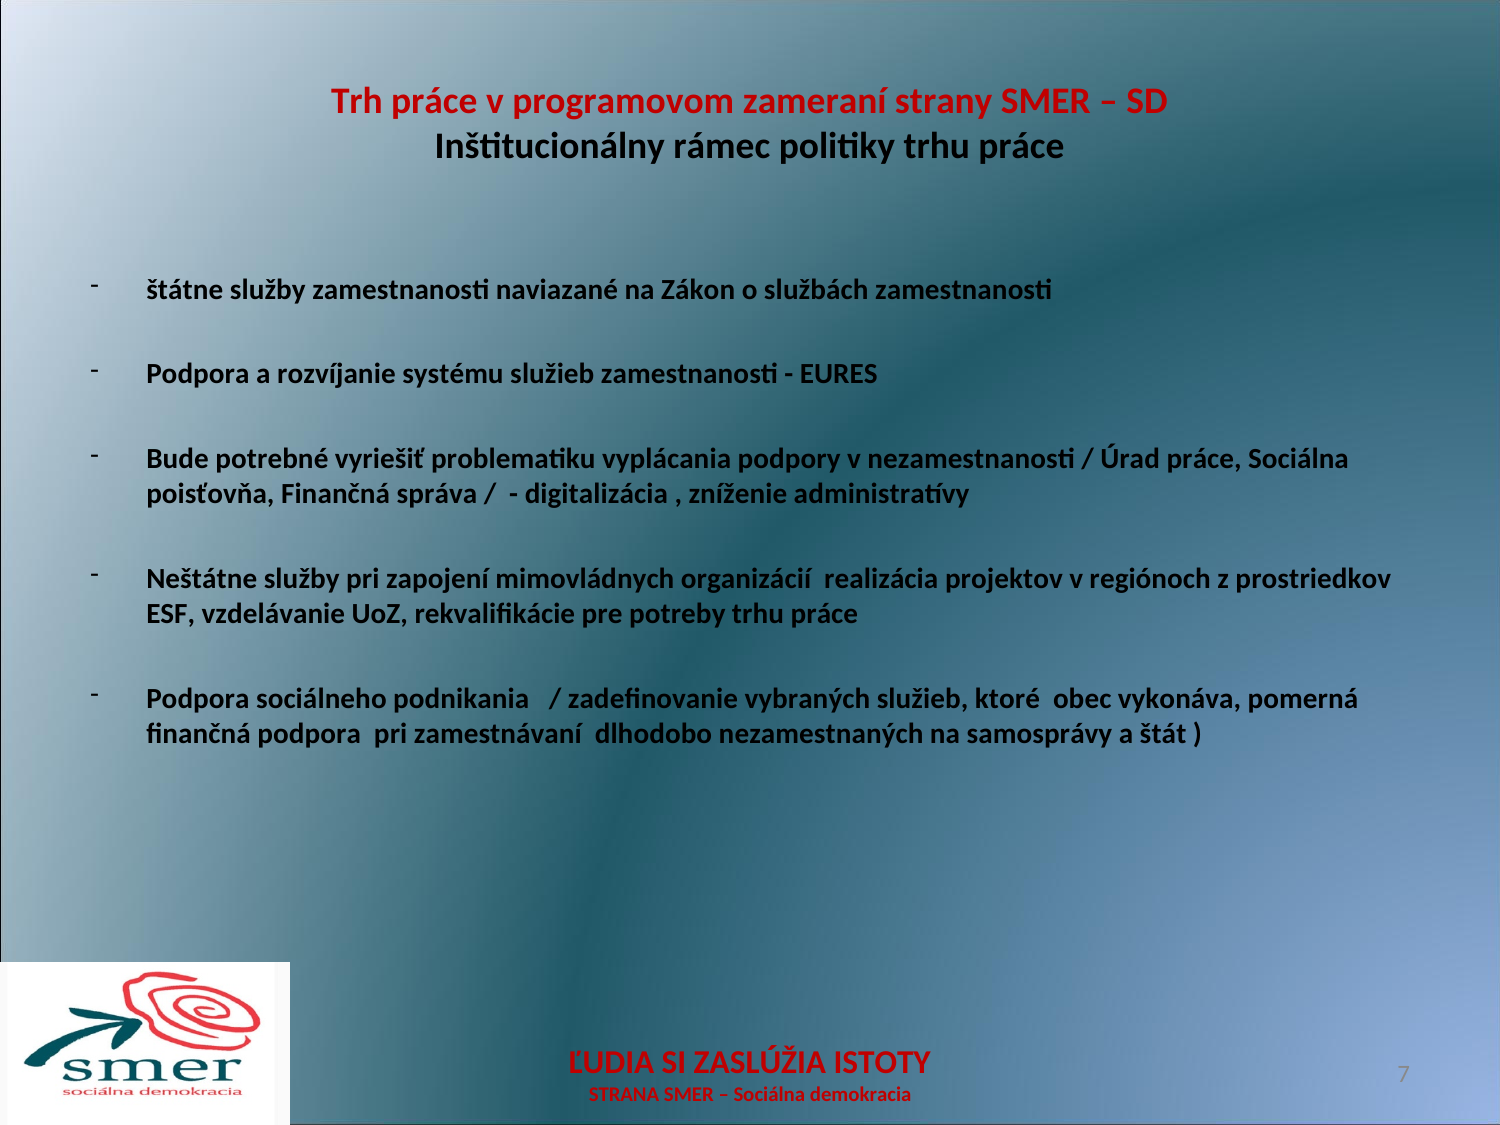

# Trh práce v programovom zameraní strany SMER – SD Inštitucionálny rámec politiky trhu práce
štátne služby zamestnanosti naviazané na Zákon o službách zamestnanosti
Podpora a rozvíjanie systému služieb zamestnanosti - EURES
Bude potrebné vyriešiť problematiku vyplácania podpory v nezamestnanosti / Úrad práce, Sociálna poisťovňa, Finančná správa / - digitalizácia , zníženie administratívy
Neštátne služby pri zapojení mimovládnych organizácií realizácia projektov v regiónoch z prostriedkov ESF, vzdelávanie UoZ, rekvalifikácie pre potreby trhu práce
Podpora sociálneho podnikania / zadefinovanie vybraných služieb, ktoré obec vykonáva, pomerná finančná podpora pri zamestnávaní dlhodobo nezamestnaných na samosprávy a štát )
ĽUDIA SI ZASLÚŽIA ISTOTY
STRANA SMER – Sociálna demokracia